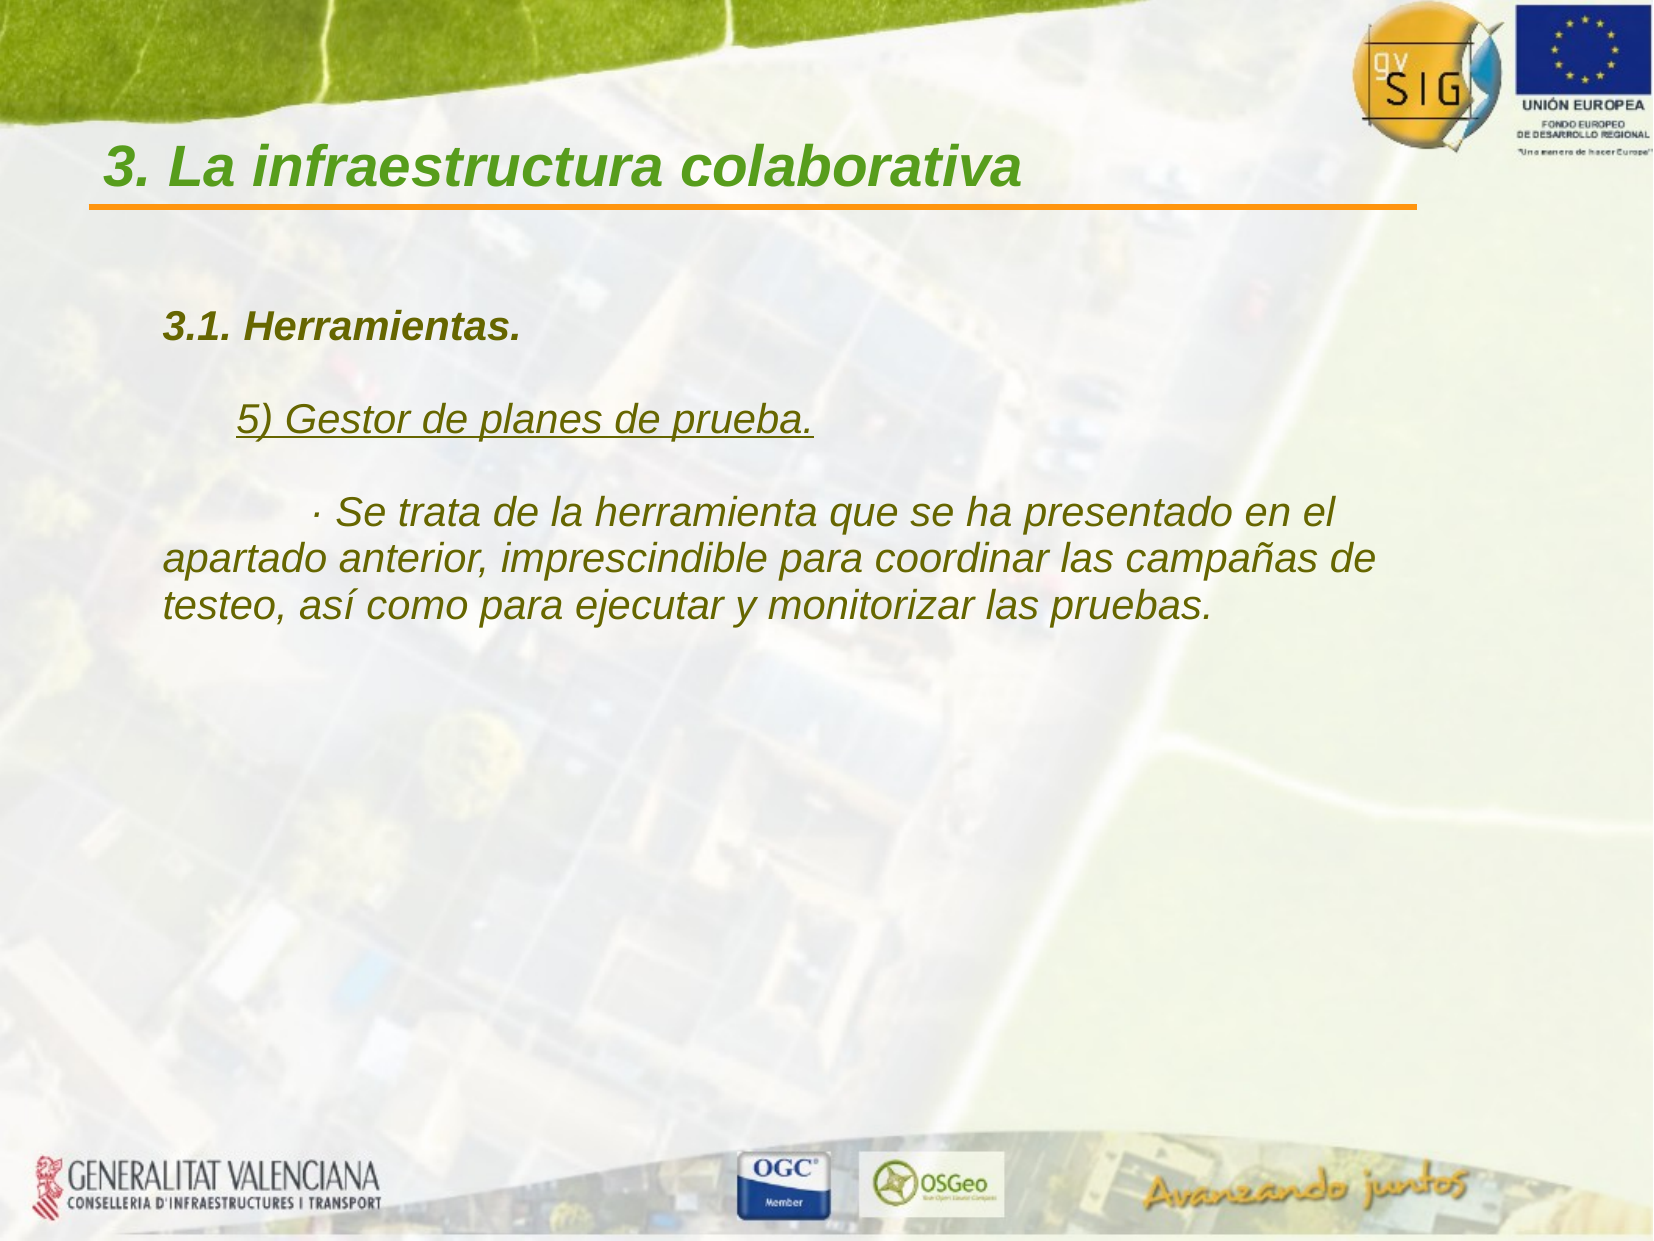

3. La infraestructura colaborativa
3.1. Herramientas.
	5) Gestor de planes de prueba.
		· Se trata de la herramienta que se ha presentado en el apartado anterior, imprescindible para coordinar las campañas de testeo, así como para ejecutar y monitorizar las pruebas.